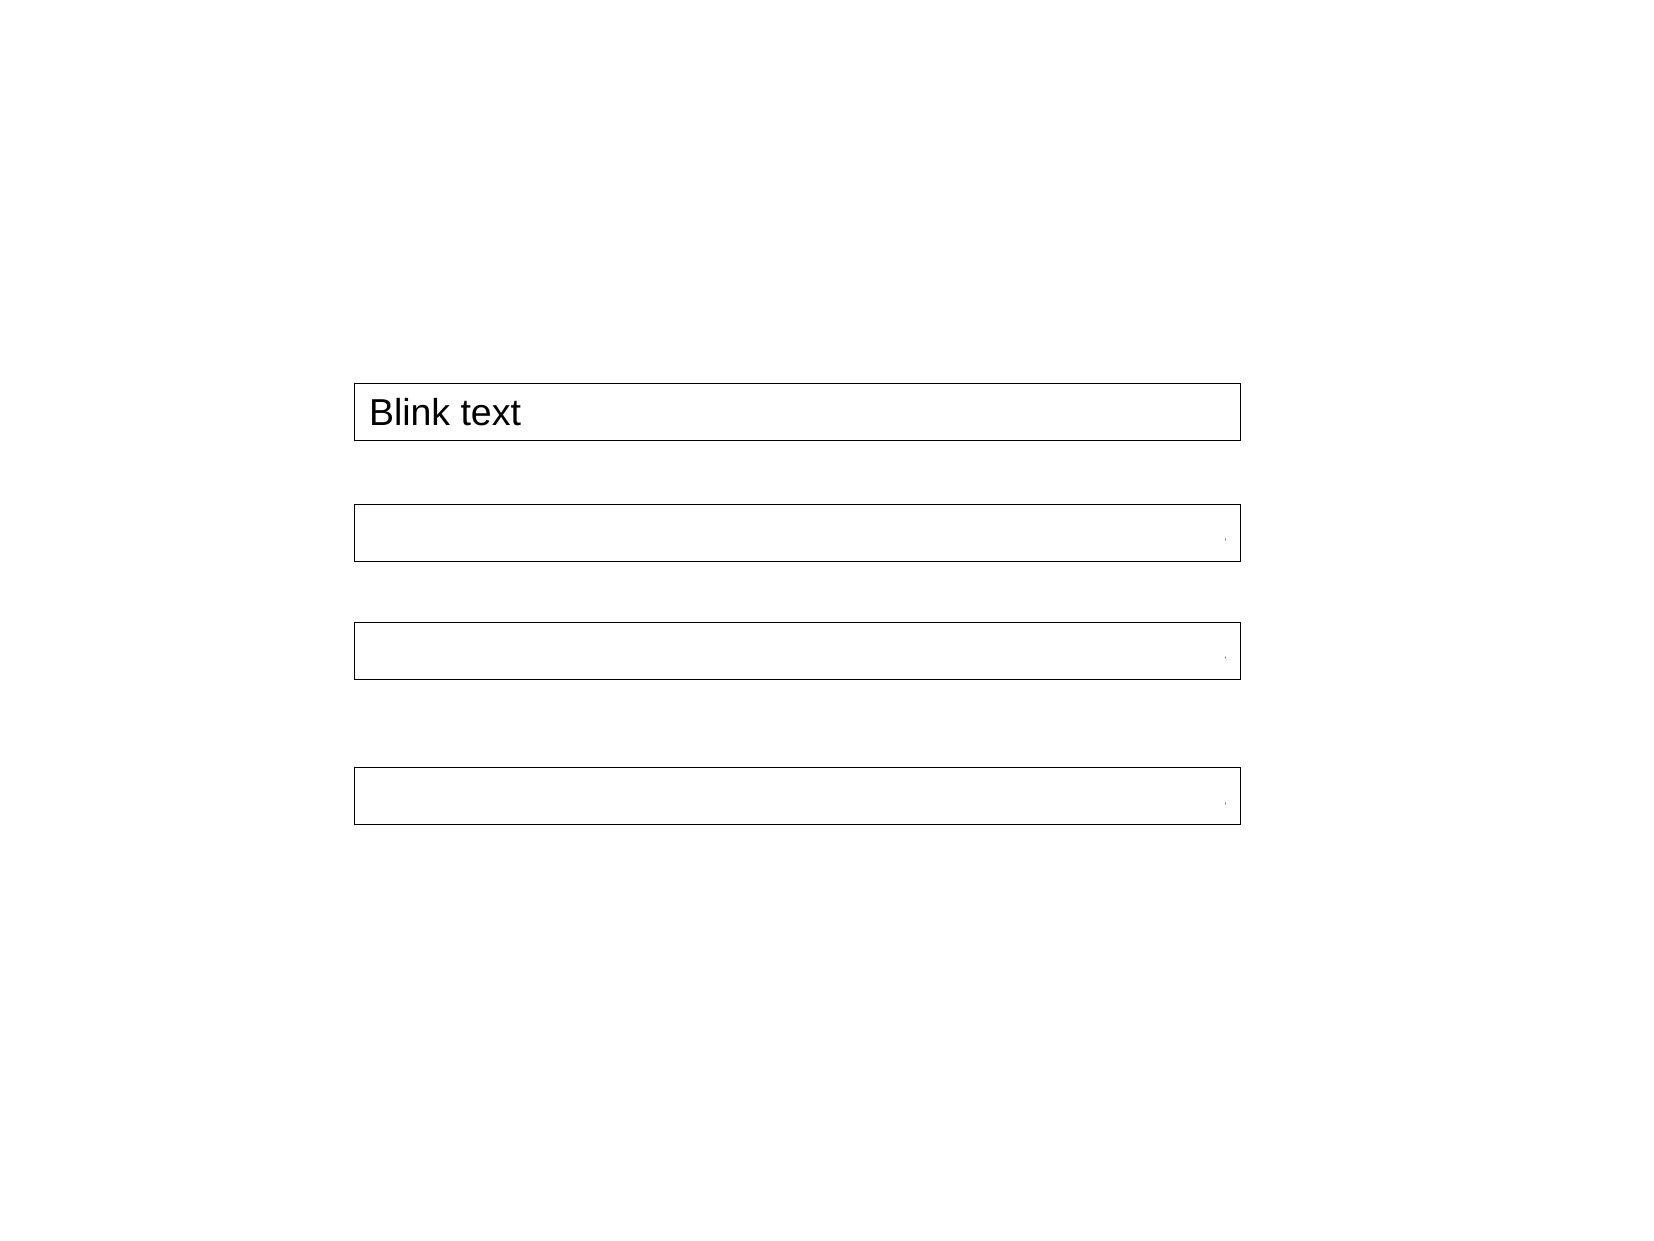

Blink text
Scroll through text
Scroll back and forth text
Scroll in text